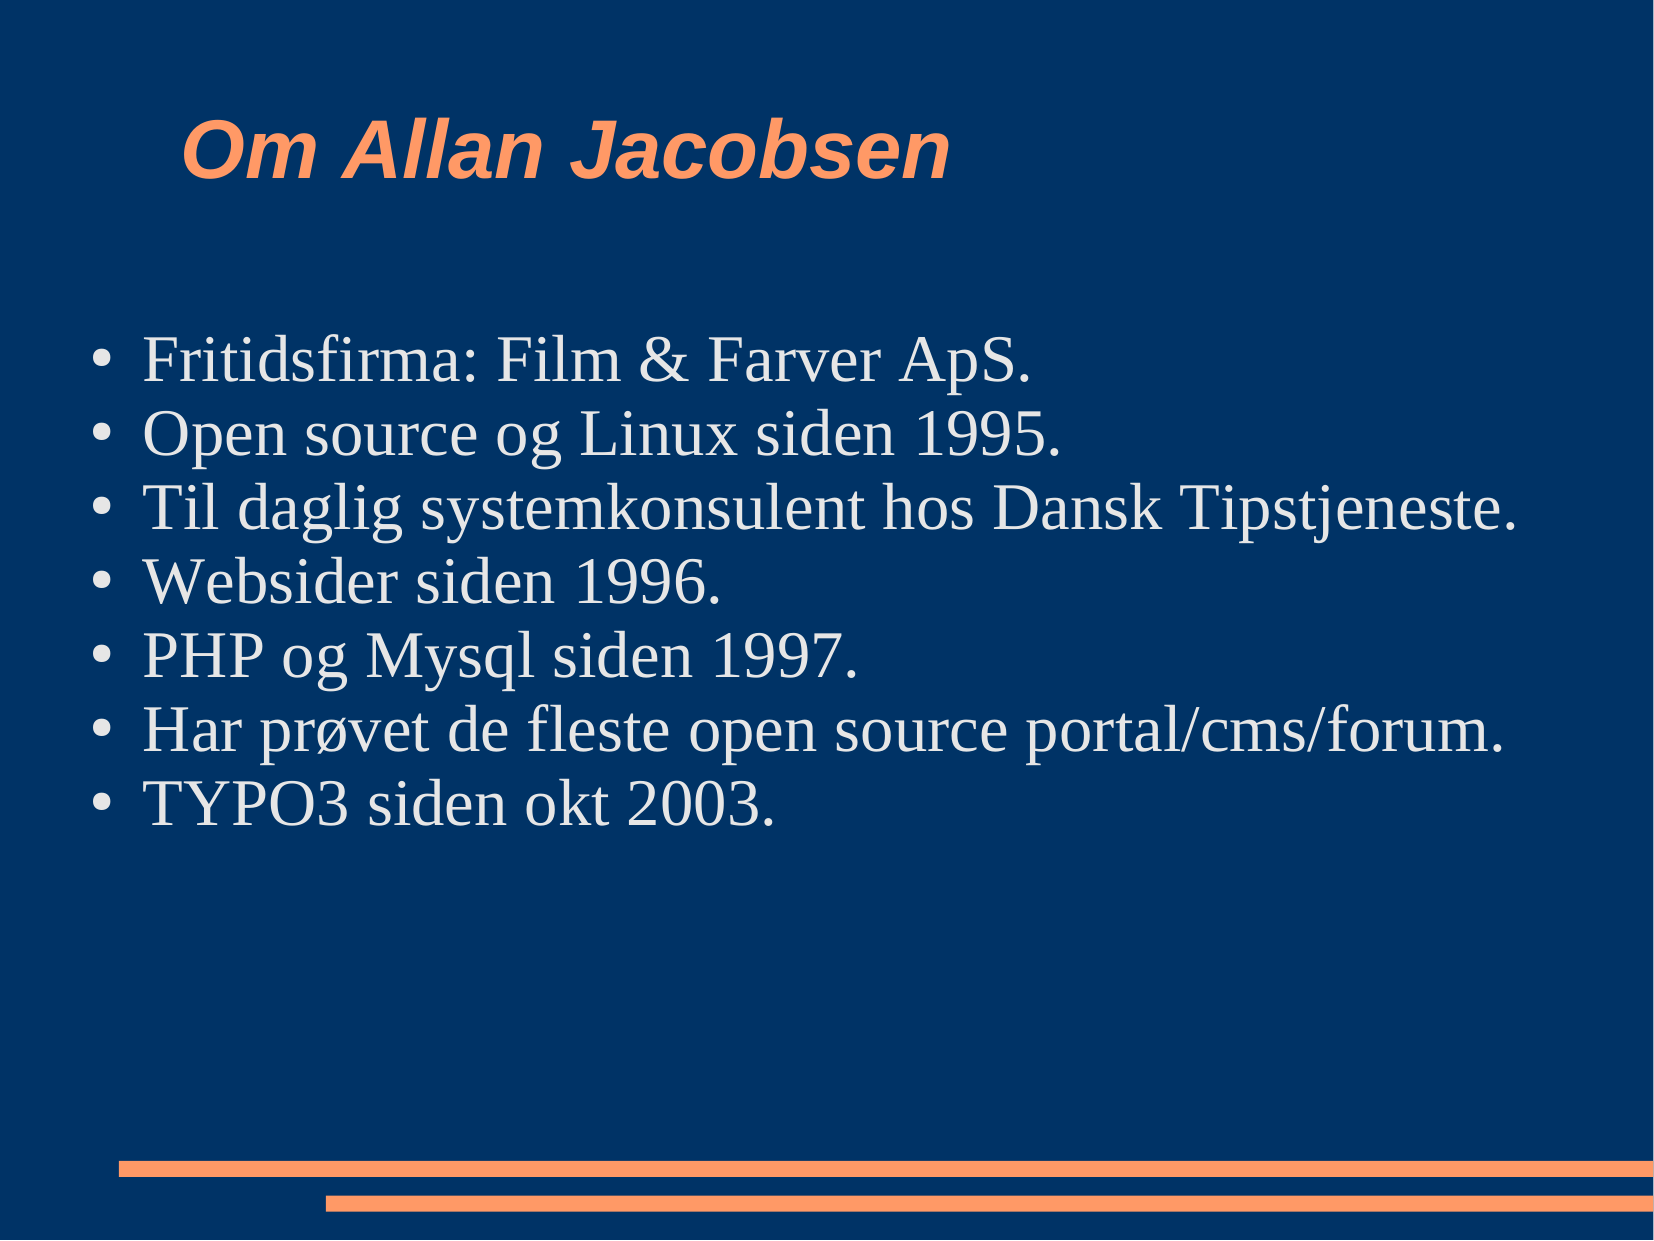

# Om Allan Jacobsen
Fritidsfirma: Film & Farver ApS.
Open source og Linux siden 1995.
Til daglig systemkonsulent hos Dansk Tipstjeneste.
Websider siden 1996.
PHP og Mysql siden 1997.
Har prøvet de fleste open source portal/cms/forum.
TYPO3 siden okt 2003.